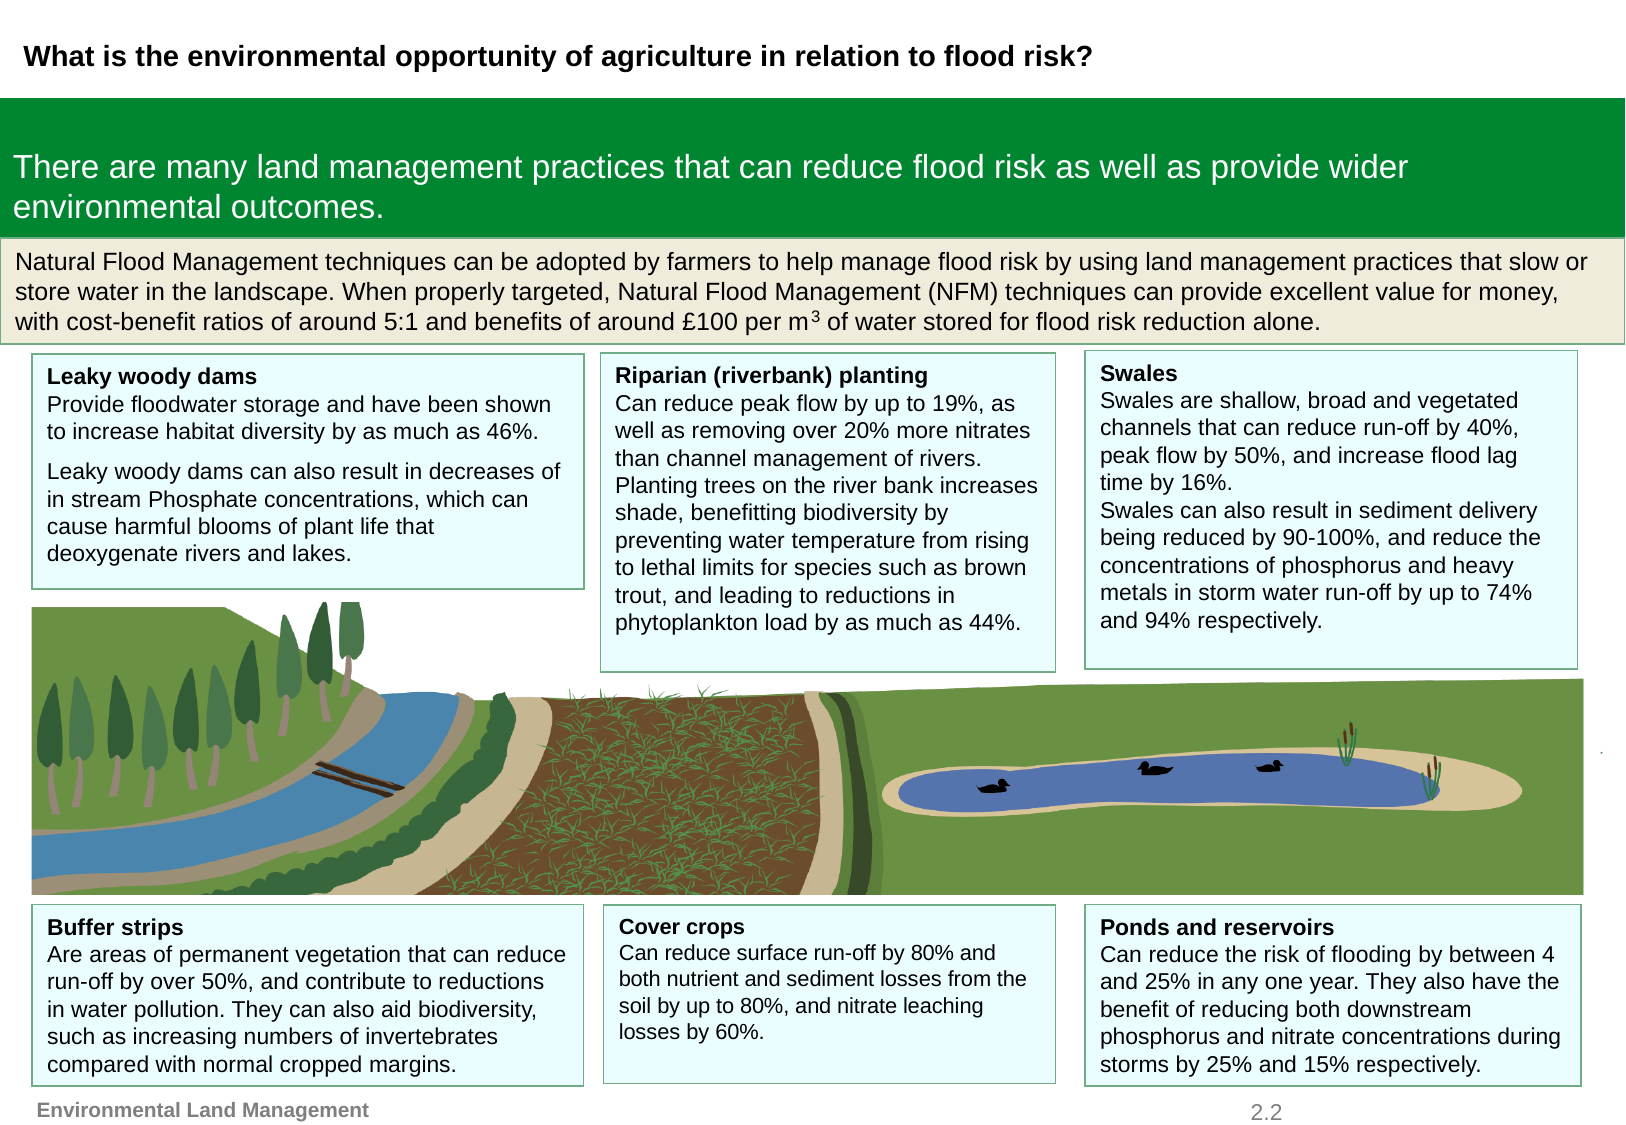

What is the environmental opportunity of agriculture in relation to flood risk?
# Slide 2.2 – What is the environmental opportunity of agriculture in relation to flood risk?
There are many land management practices that can reduce flood risk as well as provide wider environmental outcomes.
Natural Flood Management techniques can be adopted by farmers to help manage flood risk by using land management practices that slow or store water in the landscape. When properly targeted, Natural Flood Management (NFM) techniques can provide excellent value for money, with cost-benefit ratios of around 5:1 and benefits of around £100 per m3 of water stored for flood risk reduction alone.
Swales
Swales are shallow, broad and vegetated channels that can reduce run-off by 40%, peak flow by 50%, and increase flood lag time by 16%.
Swales can also result in sediment delivery being reduced by 90-100%, and reduce the concentrations of phosphorus and heavy metals in storm water run-off by up to 74% and 94% respectively.
Riparian (riverbank) planting
Can reduce peak flow by up to 19%, as well as removing over 20% more nitrates than channel management of rivers.
Planting trees on the river bank increases shade, benefitting biodiversity by preventing water temperature from rising to lethal limits for species such as brown trout, and leading to reductions in phytoplankton load by as much as 44%.
Leaky woody dams
Provide floodwater storage and have been shown to increase habitat diversity by as much as 46%.
Leaky woody dams can also result in decreases of in stream Phosphate concentrations, which can cause harmful blooms of plant life that deoxygenate rivers and lakes.
Buffer strips
Are areas of permanent vegetation that can reduce run-off by over 50%, and contribute to reductions in water pollution. They can also aid biodiversity, such as increasing numbers of invertebrates compared with normal cropped margins.
Ponds and reservoirs
Can reduce the risk of flooding by between 4 and 25% in any one year. They also have the benefit of reducing both downstream phosphorus and nitrate concentrations during storms by 25% and 15% respectively.
Cover crops
Can reduce surface run-off by 80% and both nutrient and sediment losses from the soil by up to 80%, and nitrate leaching losses by 60%.
2.2
Environmental Land Management